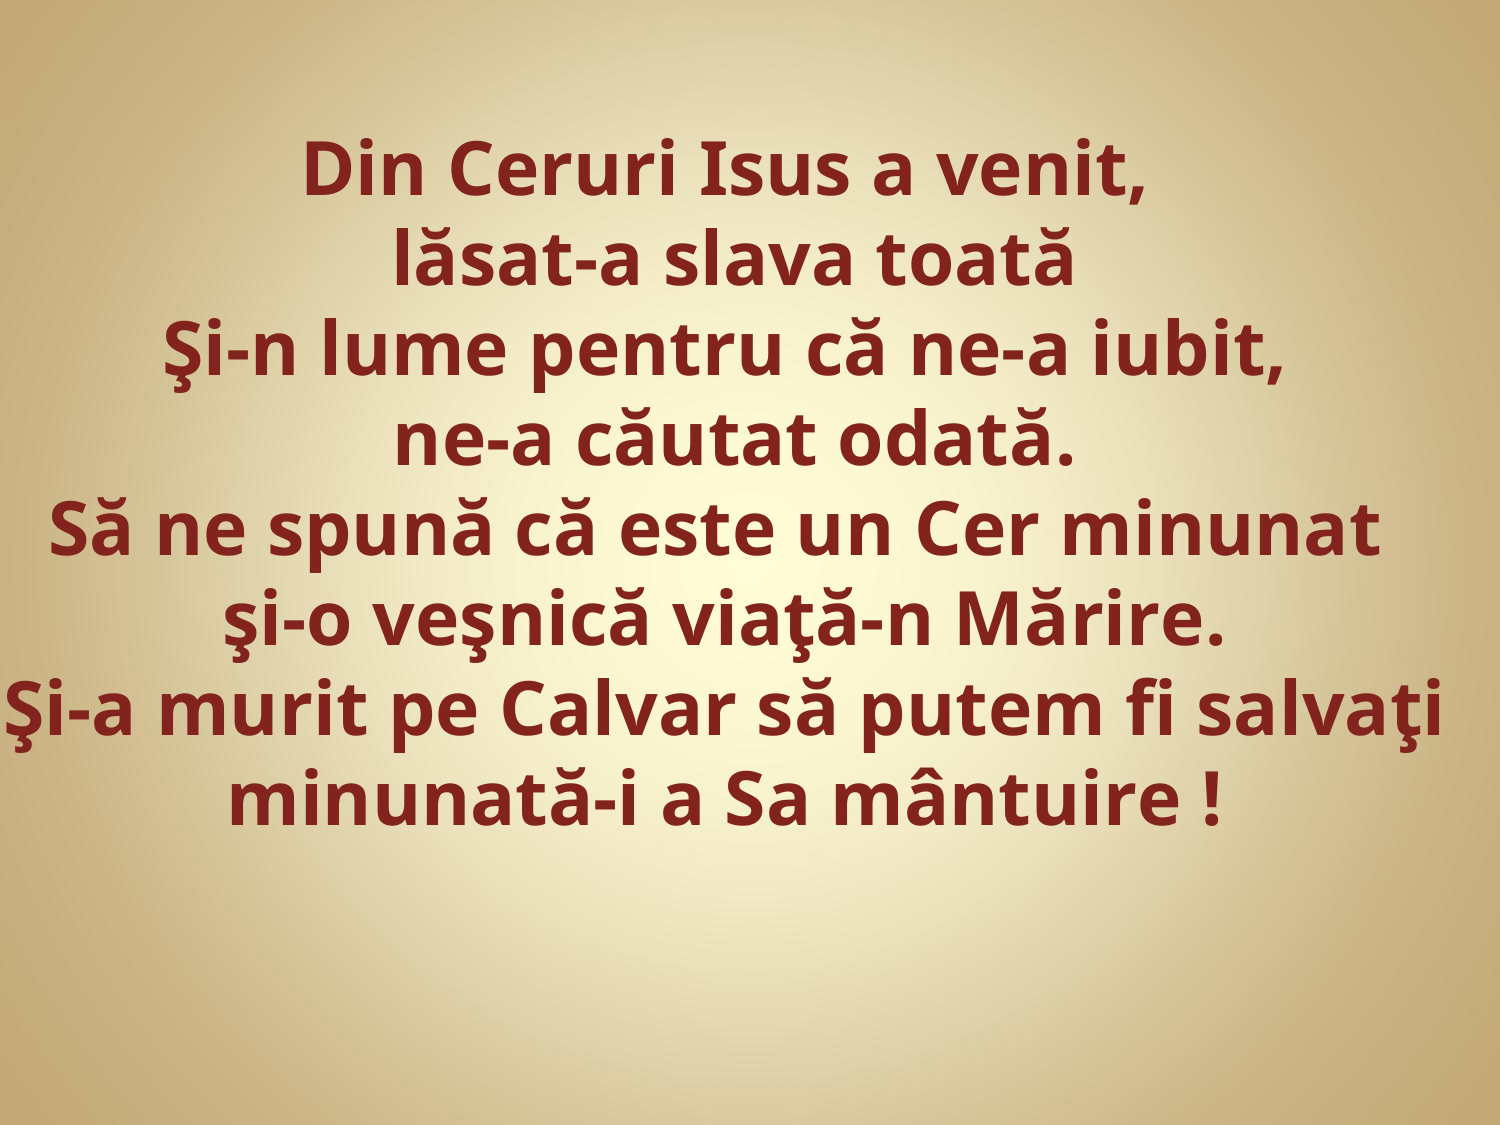

Din Ceruri Isus a venit,
 lăsat-a slava toată
Şi-n lume pentru că ne-a iubit,
 ne-a căutat odată.
Să ne spună că este un Cer minunat
şi-o veşnică viaţă-n Mărire.
Şi-a murit pe Calvar să putem fi salvaţi
minunată-i a Sa mântuire !